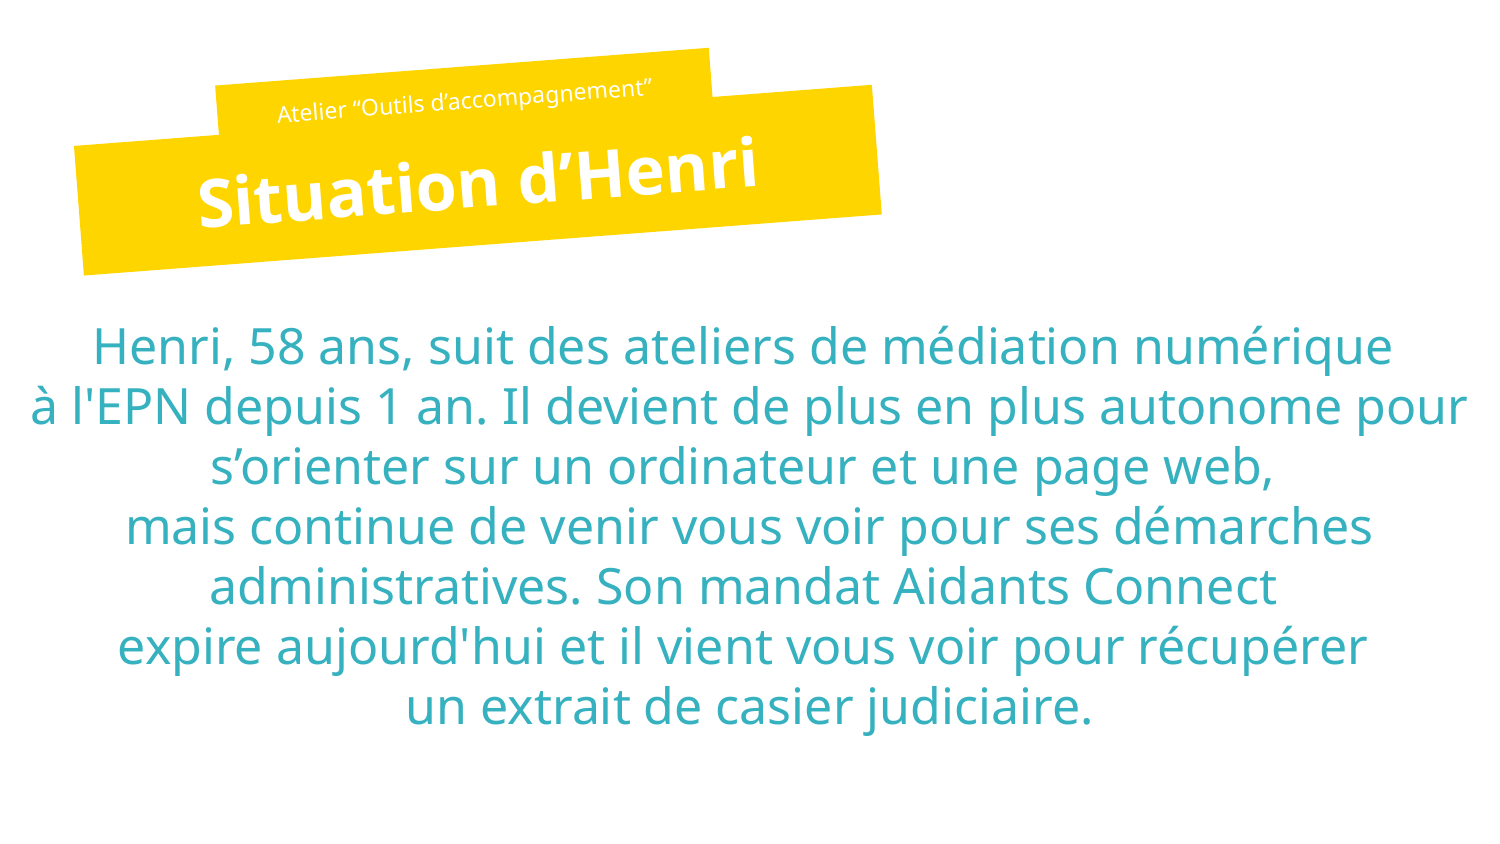

Atelier “Outils d’accompagnement”
Situation d’Henri
Henri, 58 ans, suit des ateliers de médiation numérique
à l'EPN depuis 1 an. Il devient de plus en plus autonome pour s’orienter sur un ordinateur et une page web,
mais continue de venir vous voir pour ses démarches administratives. Son mandat Aidants Connect
expire aujourd'hui et il vient vous voir pour récupérer
un extrait de casier judiciaire.